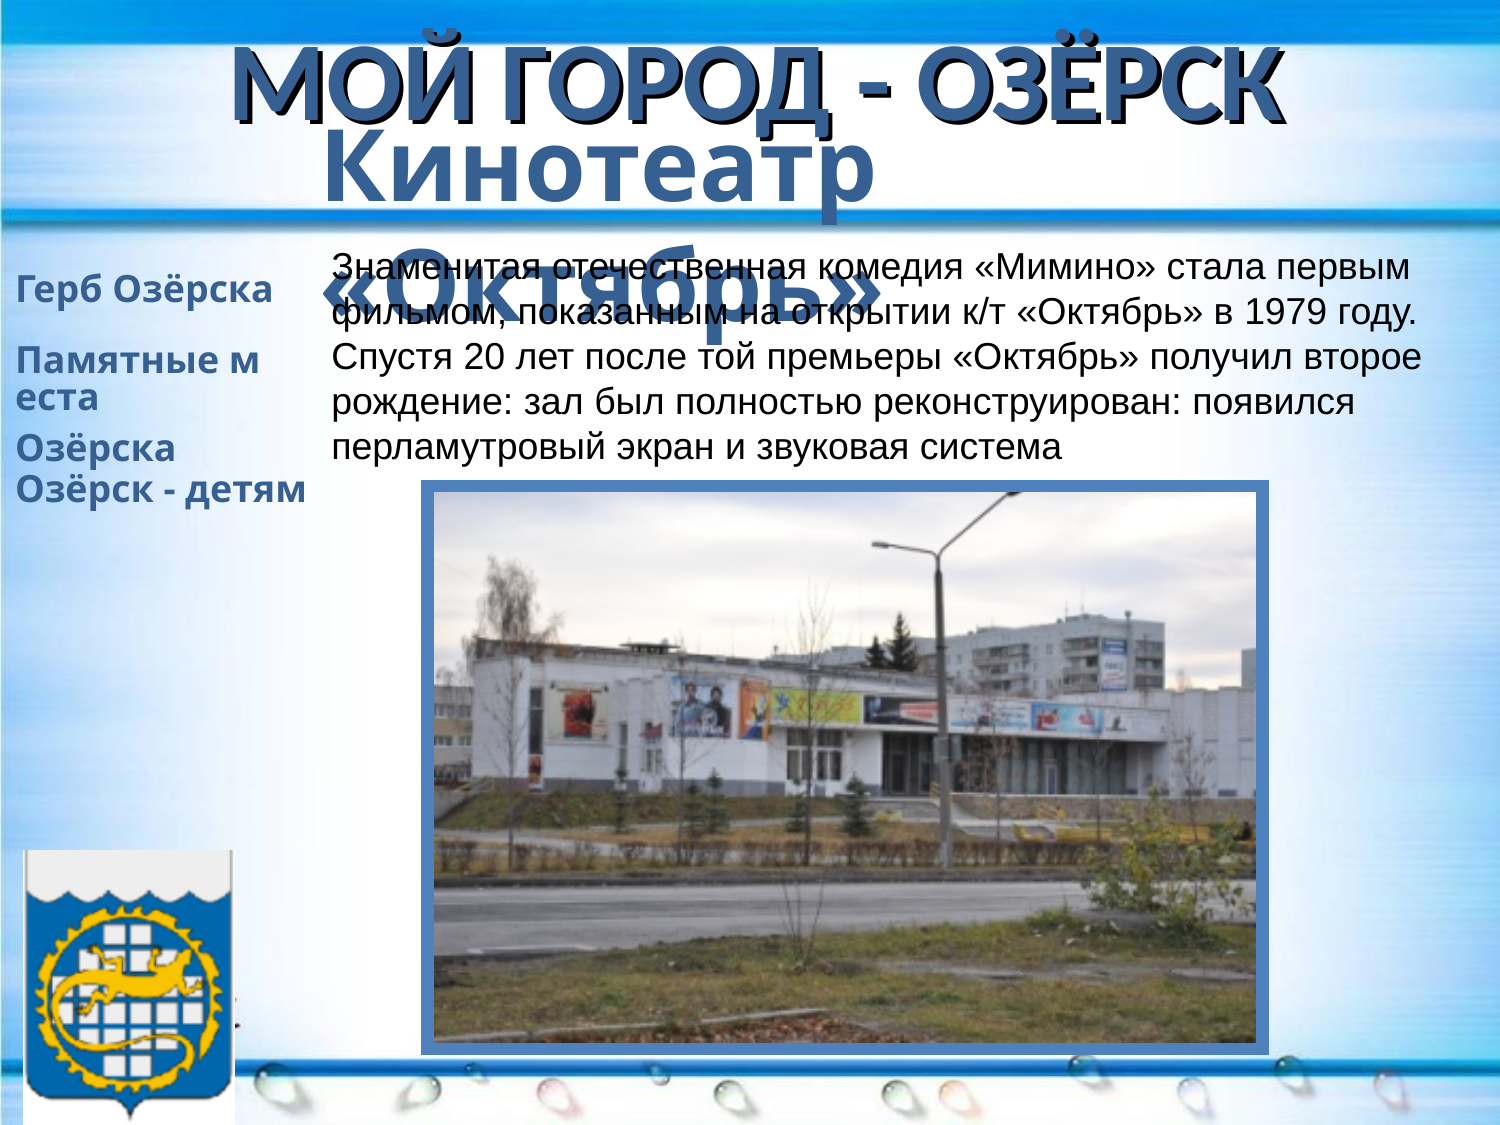

Мой город - Озёрск
Кинотеатр «Октябрь»
Знаменитая отечественная комедия «Мимино» стала первым фильмом, показанным на открытии к/т «Октябрь» в 1979 году.
Спустя 20 лет после той премьеры «Октябрь» получил второе рождение: зал был полностью реконструирован: появился перламутровый экран и звуковая система
Герб Озёрска
Памятные места
Озёрска
Озёрск - детям